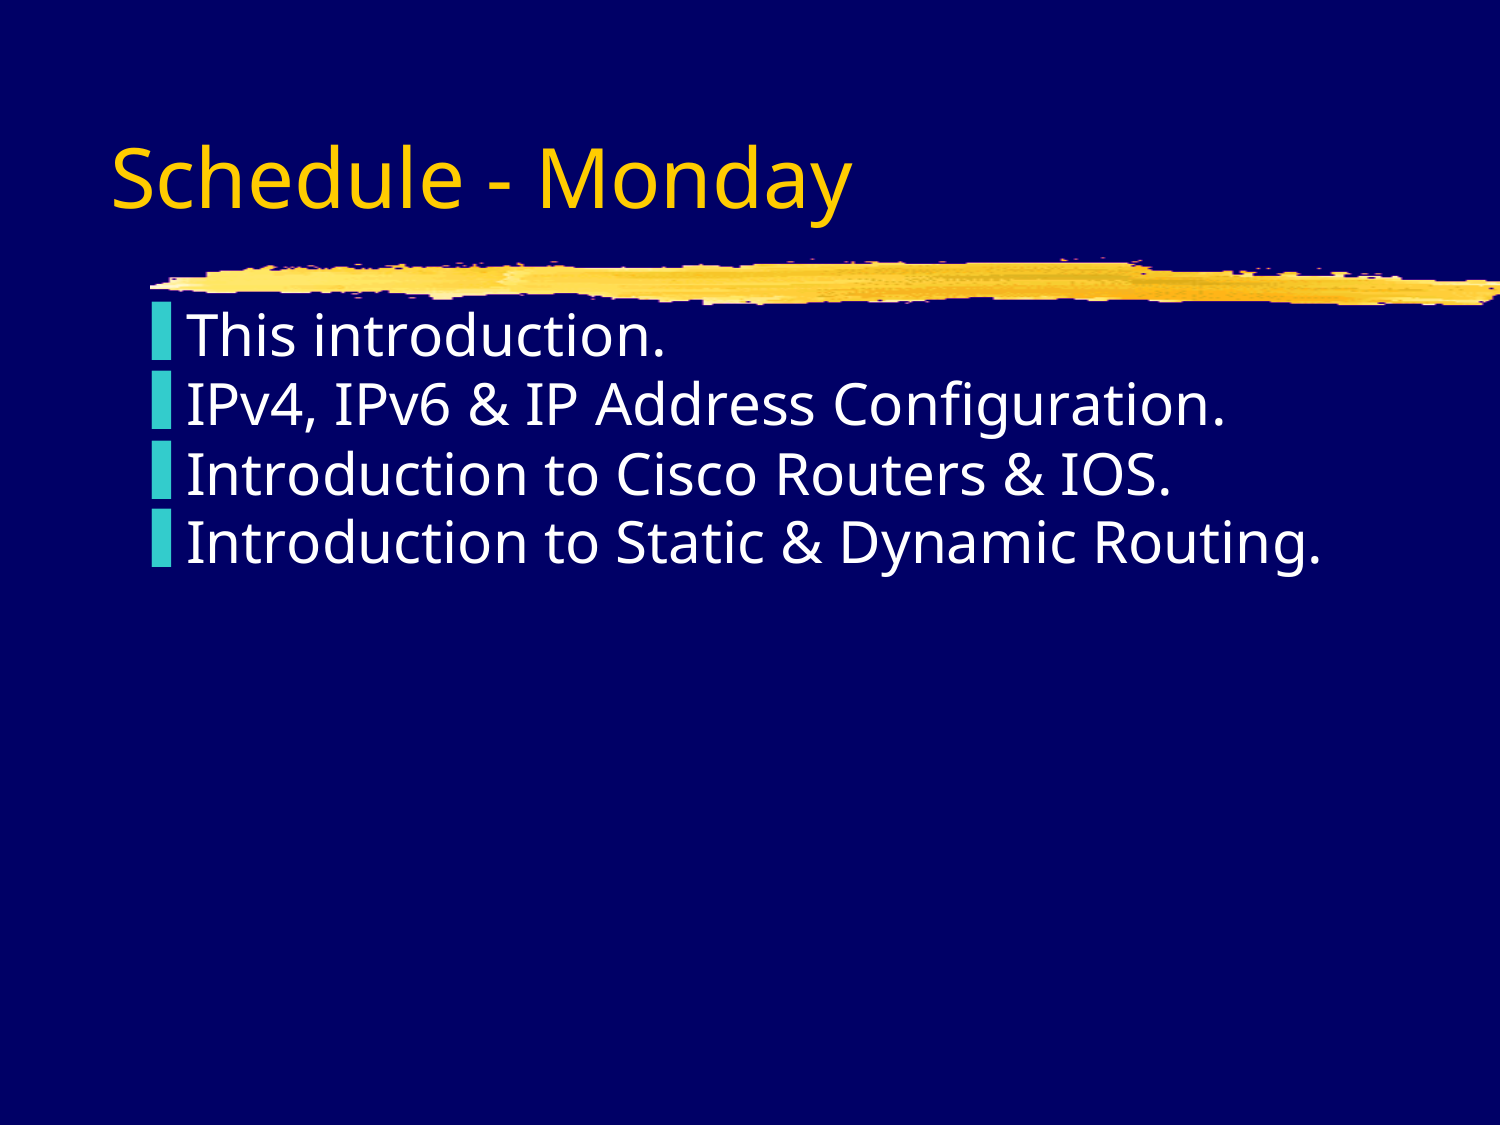

# Schedule - Monday
This introduction.
IPv4, IPv6 & IP Address Configuration.
Introduction to Cisco Routers & IOS.
Introduction to Static & Dynamic Routing.